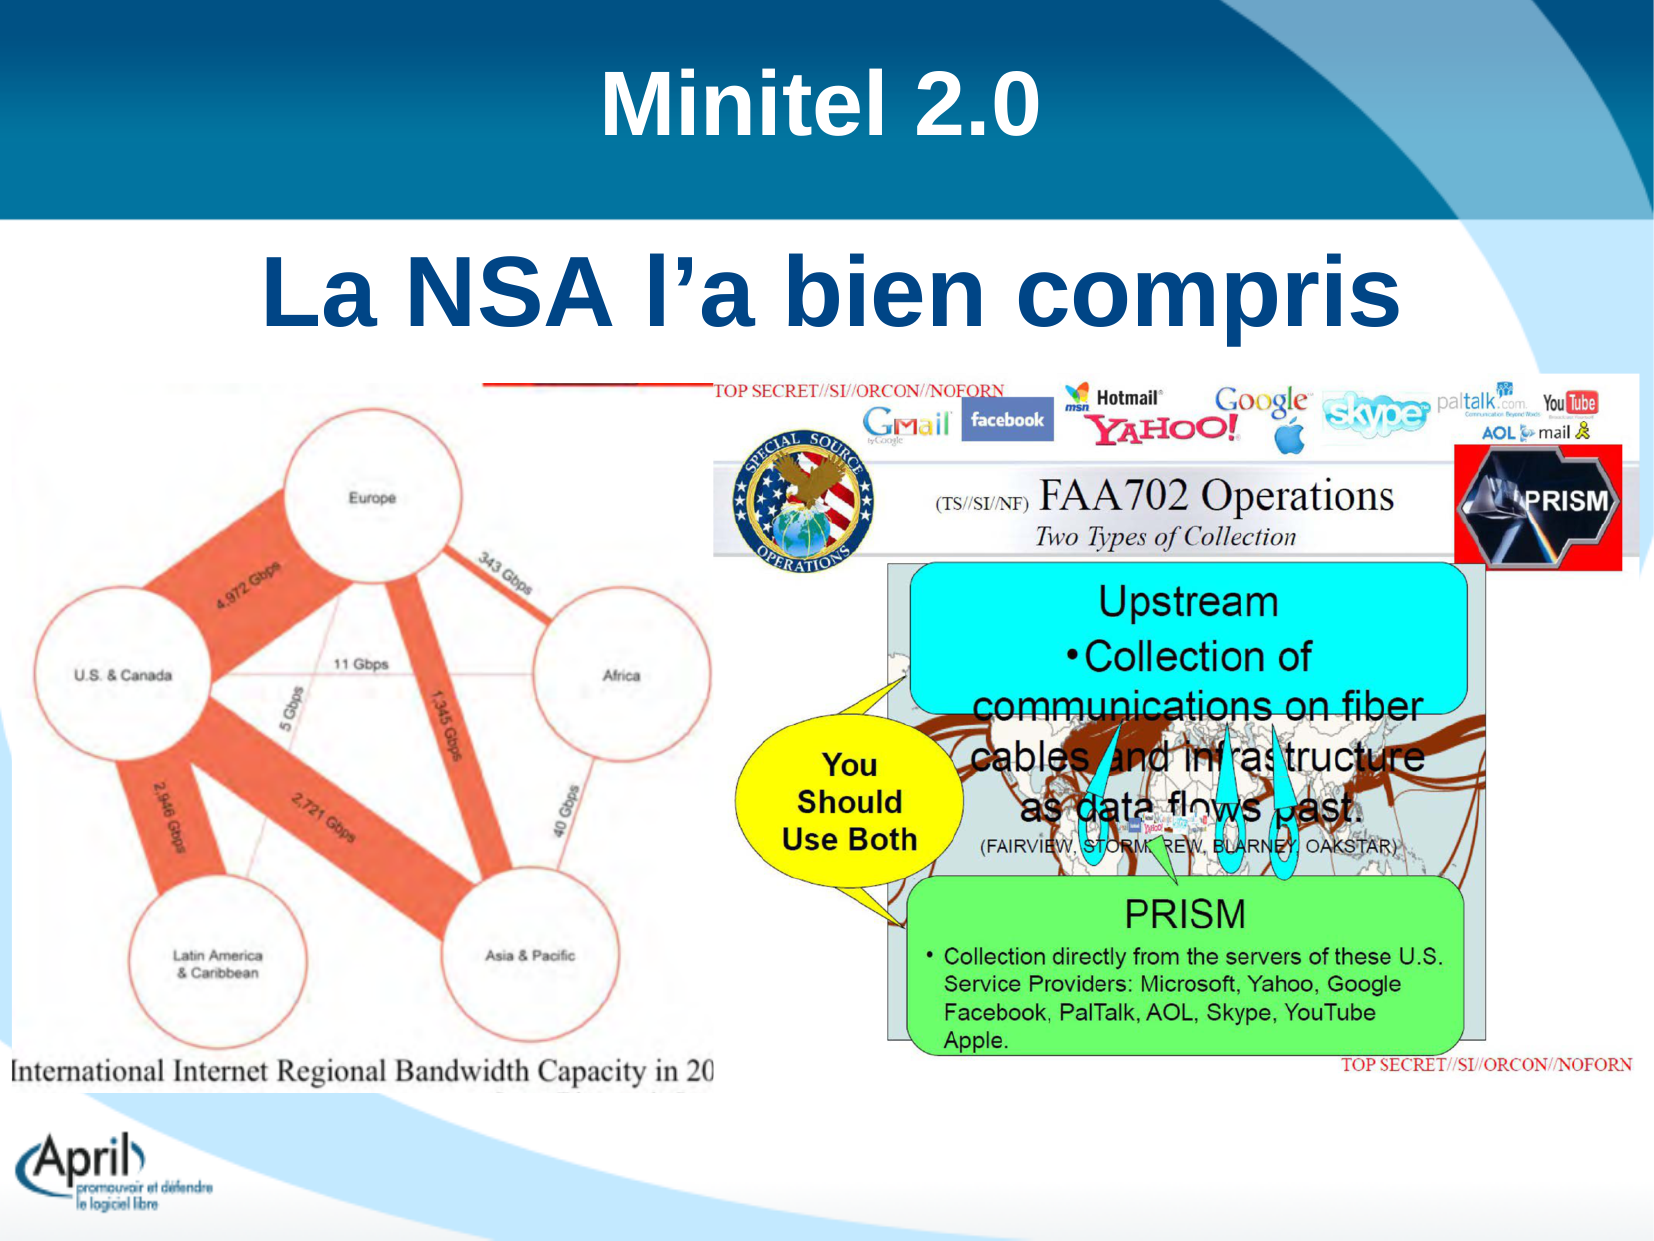

# Minitel 2.0
La NSA l’a bien compris